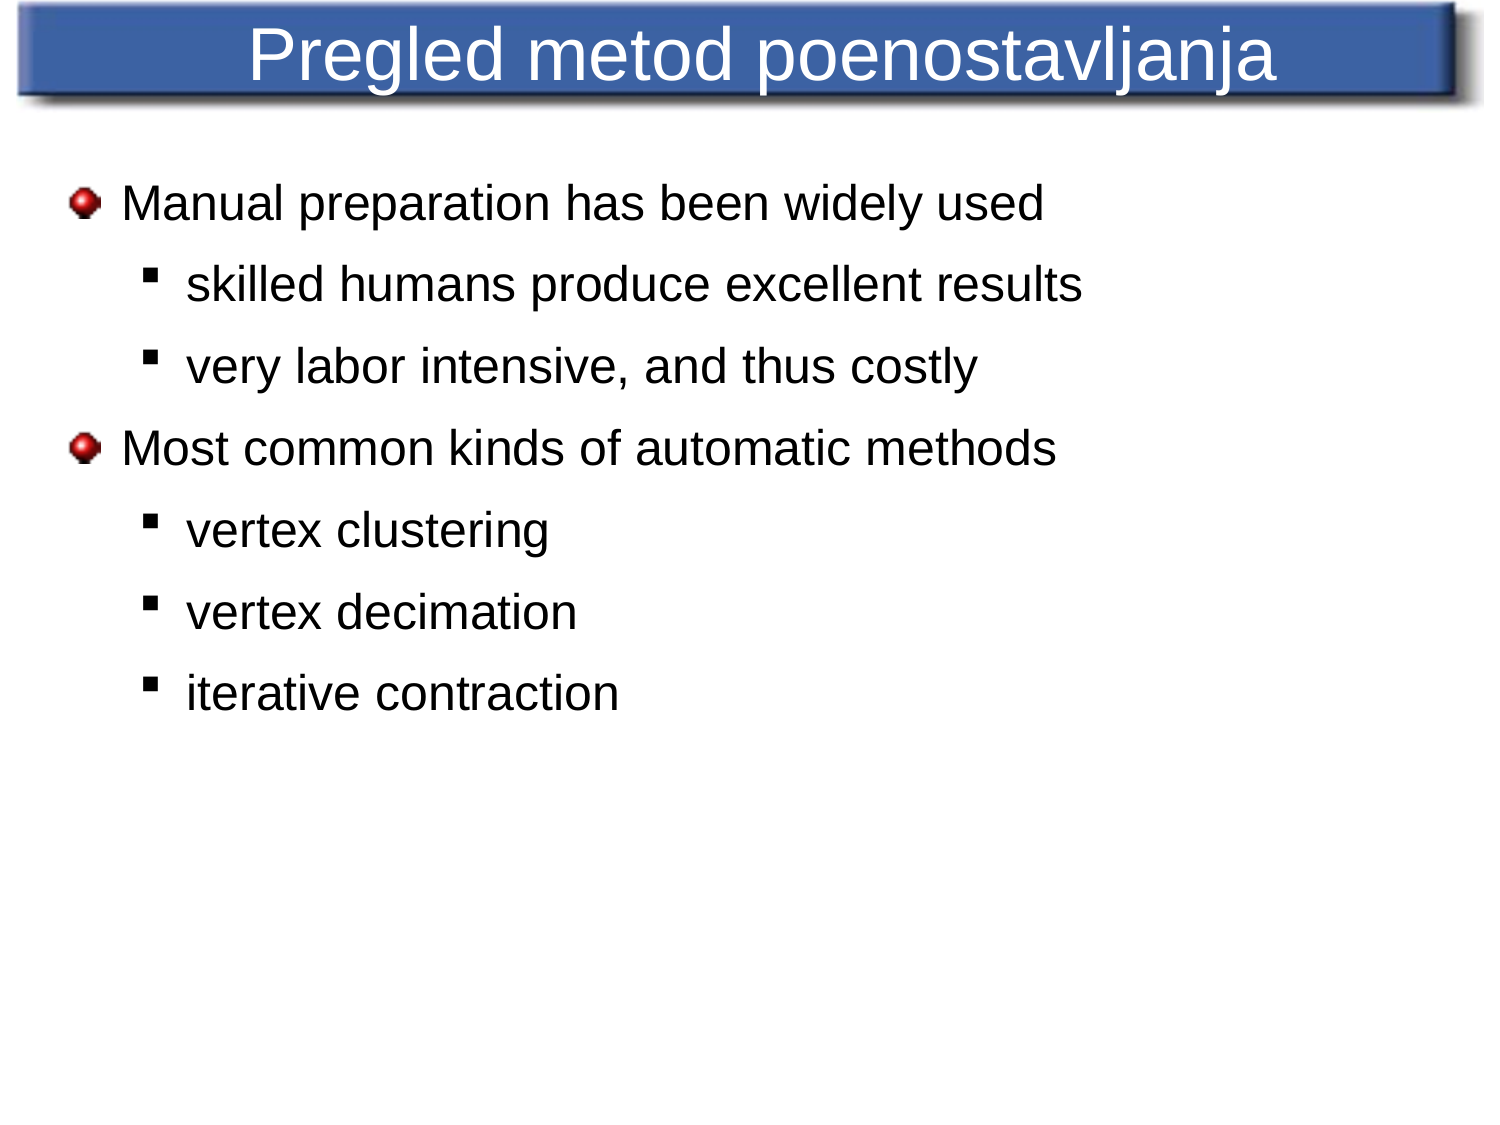

# Pregled metod poenostavljanja
Manual preparation has been widely used
skilled humans produce excellent results
very labor intensive, and thus costly
Most common kinds of automatic methods
vertex clustering
vertex decimation
iterative contraction